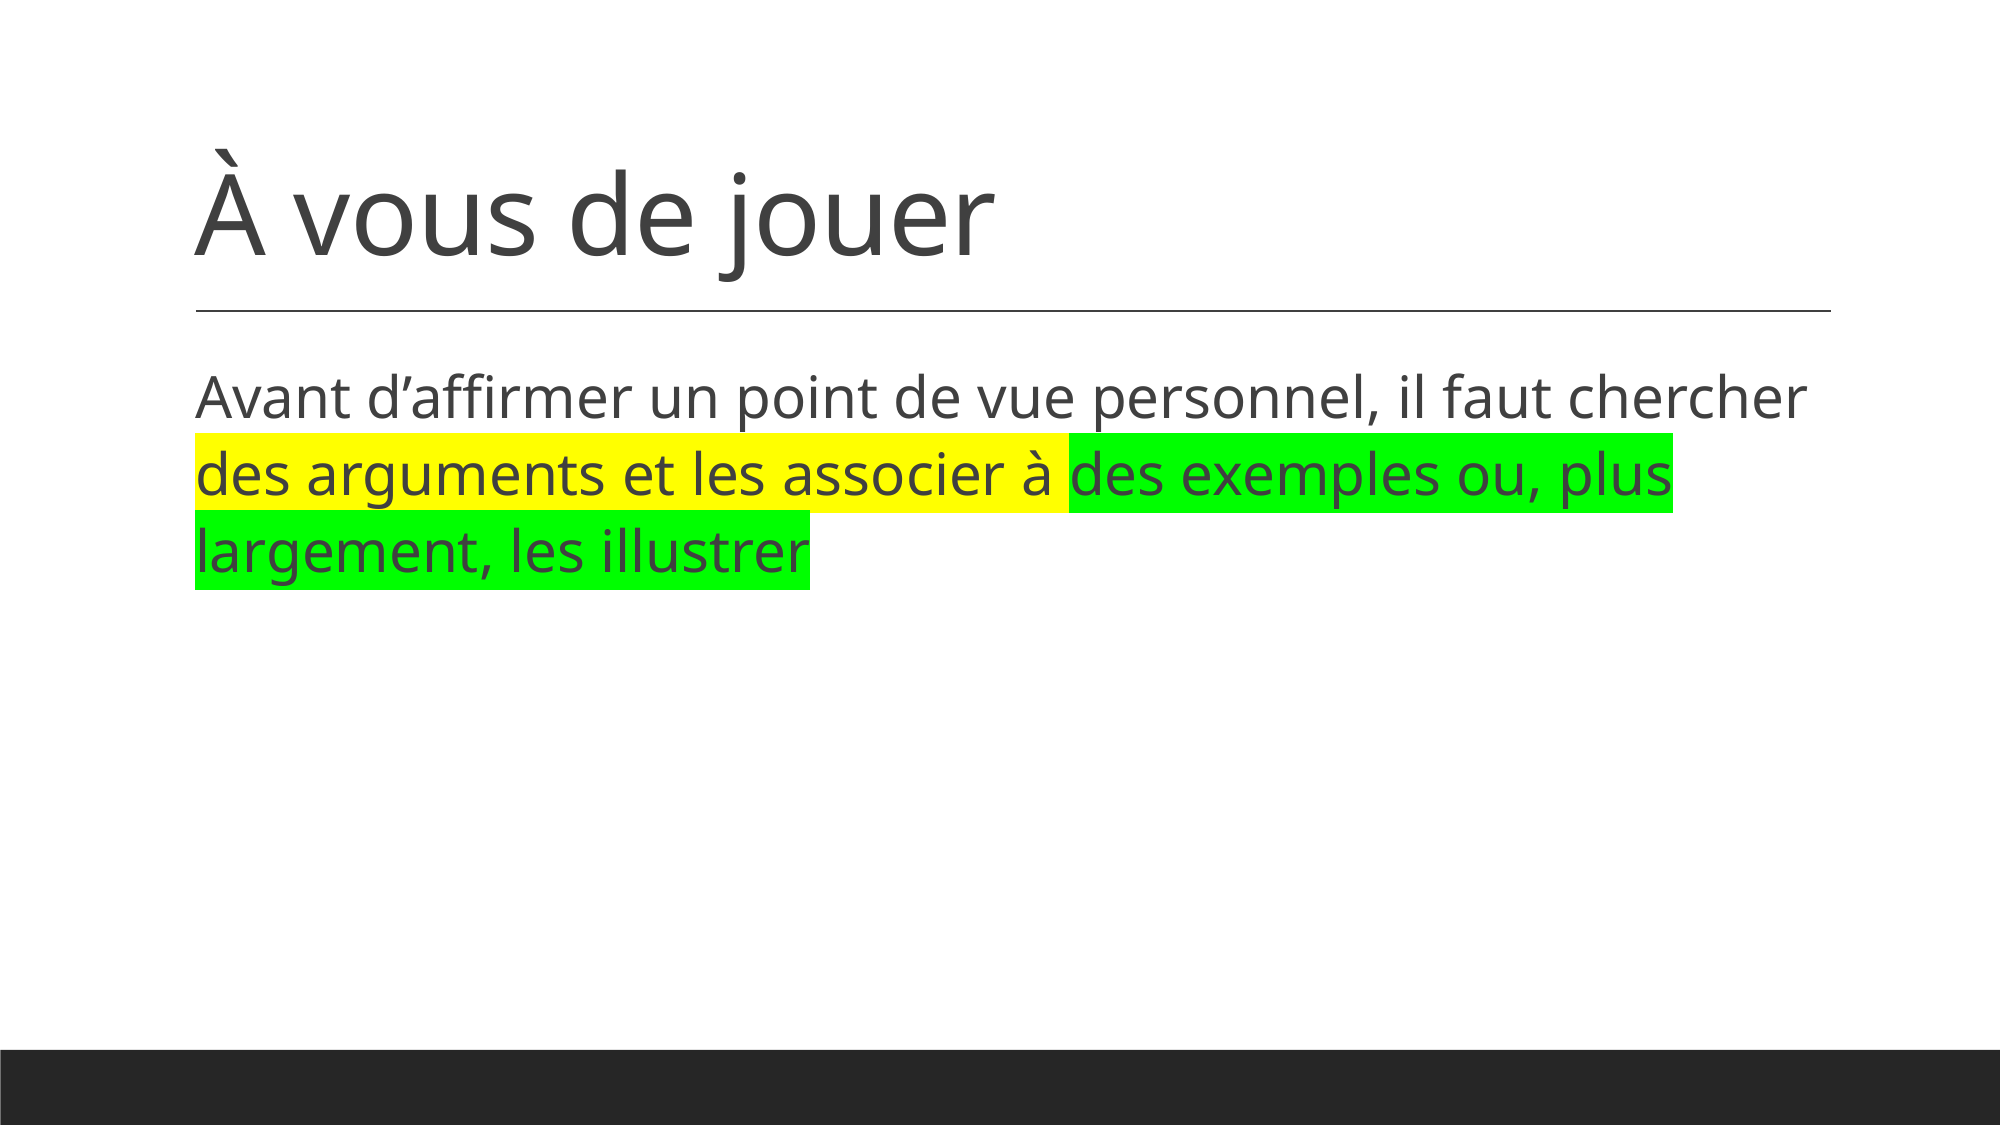

À vous de jouer
Avant d’affirmer un point de vue personnel, il faut chercher des arguments et les associer à des exemples ou, plus largement, les illustrer